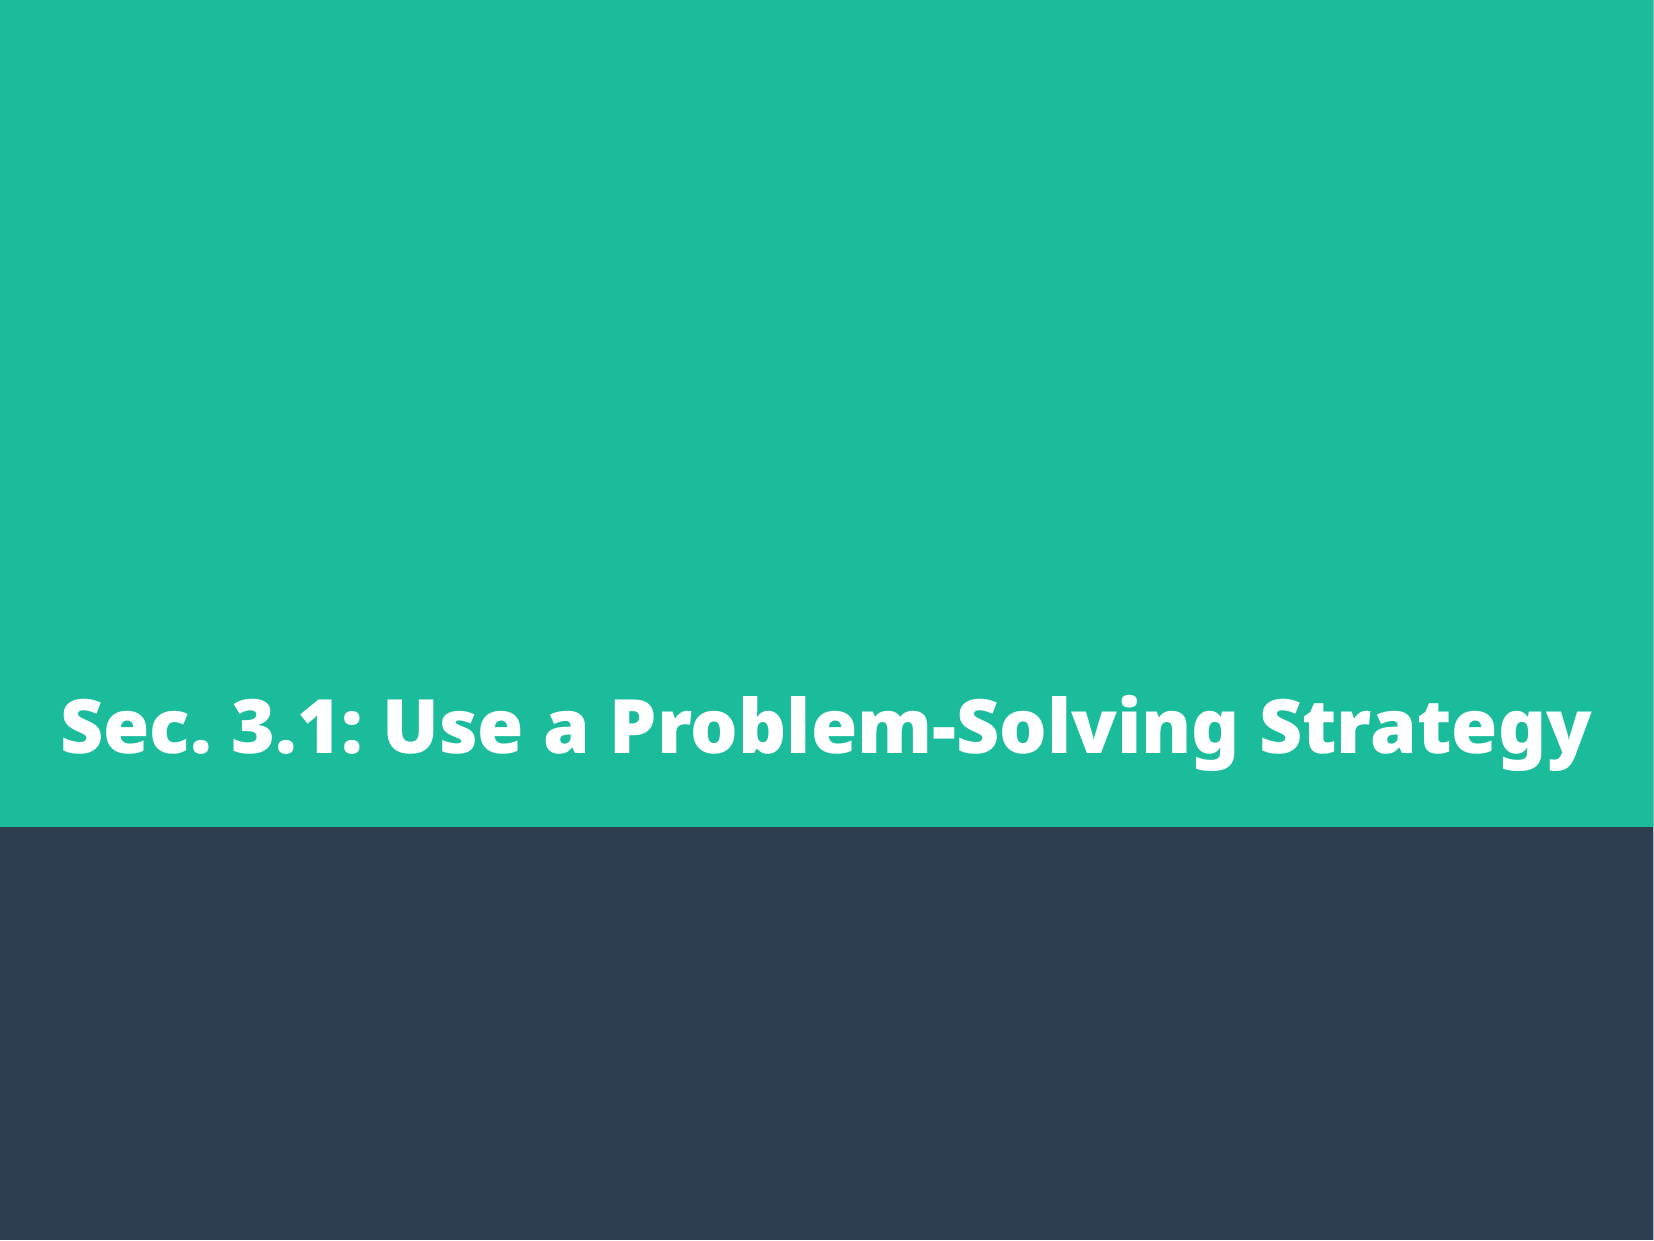

# Sec. 3.1: Use a Problem-Solving Strategy